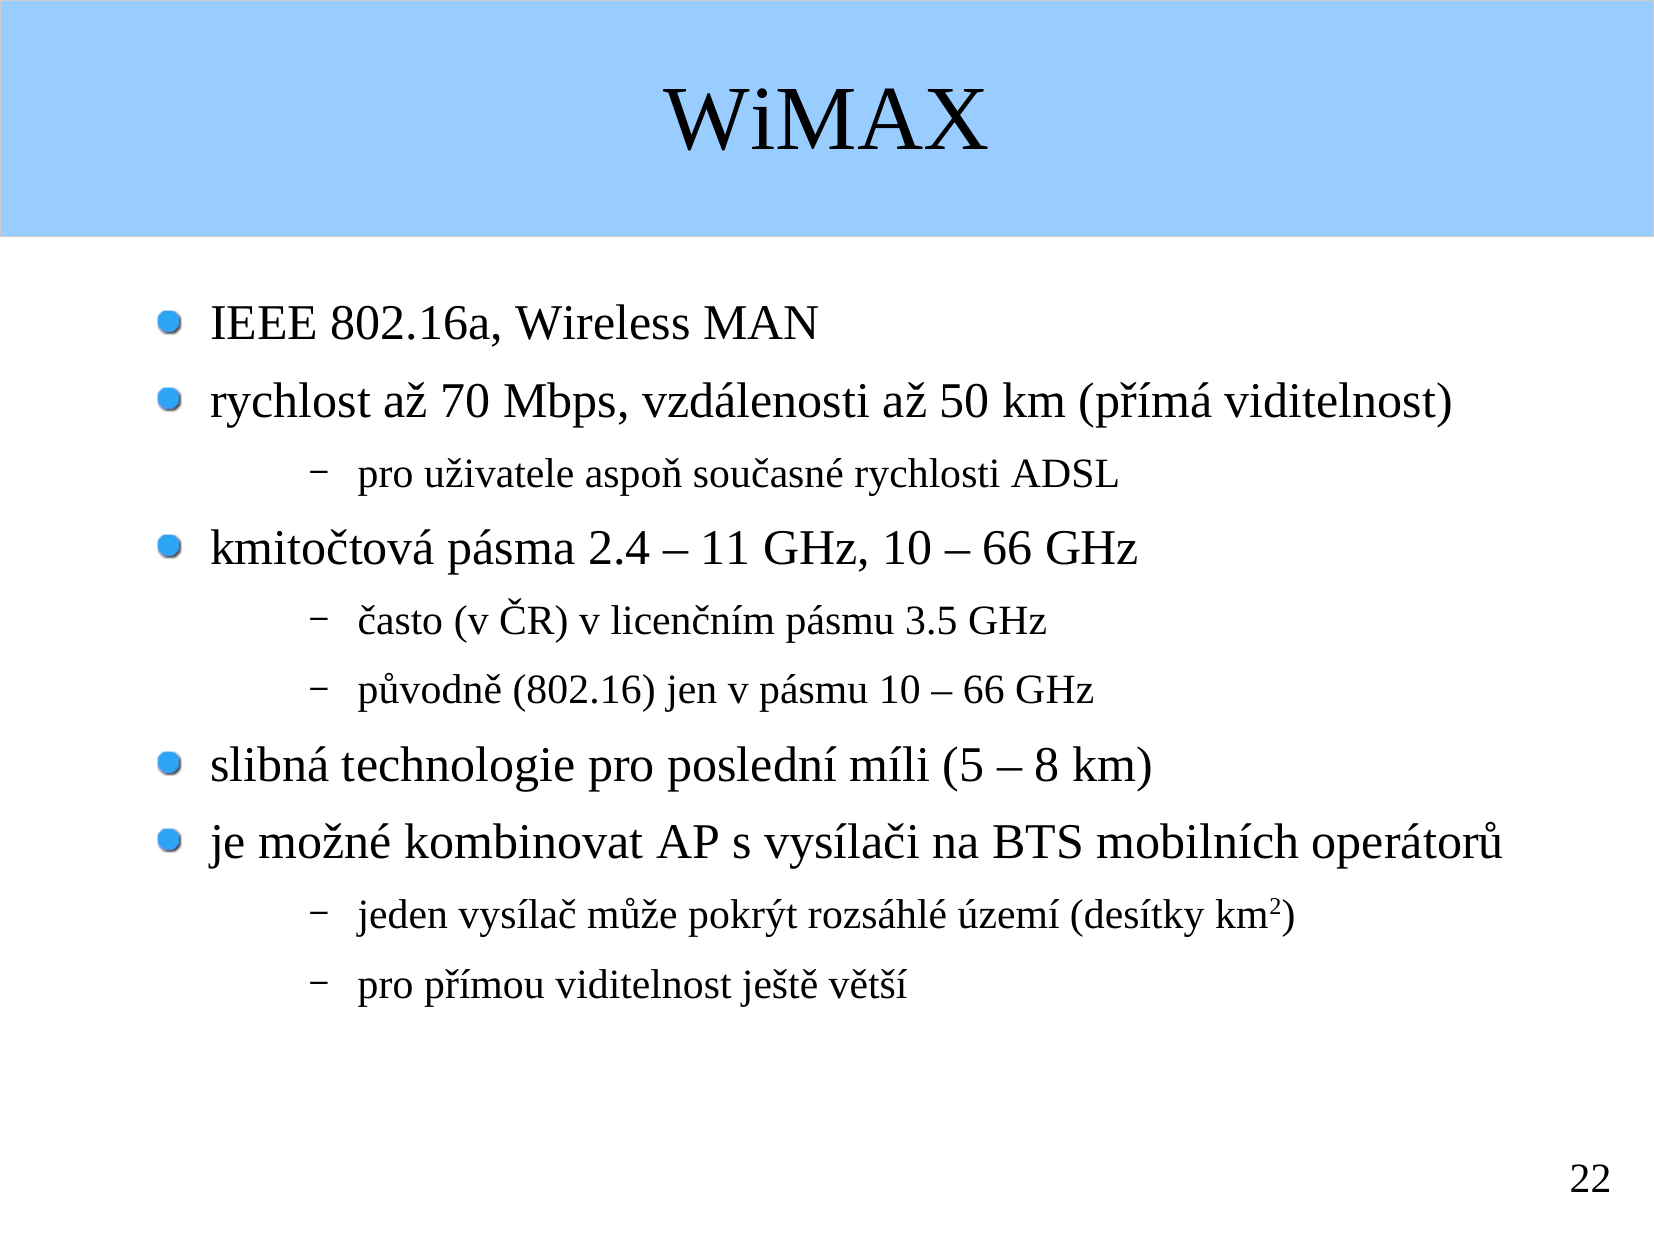

# WiMAX
IEEE 802.16a, Wireless MAN
rychlost až 70 Mbps, vzdálenosti až 50 km (přímá viditelnost)
pro uživatele aspoň současné rychlosti ADSL
kmitočtová pásma 2.4 – 11 GHz, 10 – 66 GHz
často (v ČR) v licenčním pásmu 3.5 GHz
původně (802.16) jen v pásmu 10 – 66 GHz
slibná technologie pro poslední míli (5 – 8 km)
je možné kombinovat AP s vysílači na BTS mobilních operátorů
jeden vysílač může pokrýt rozsáhlé území (desítky km2)
pro přímou viditelnost ještě větší